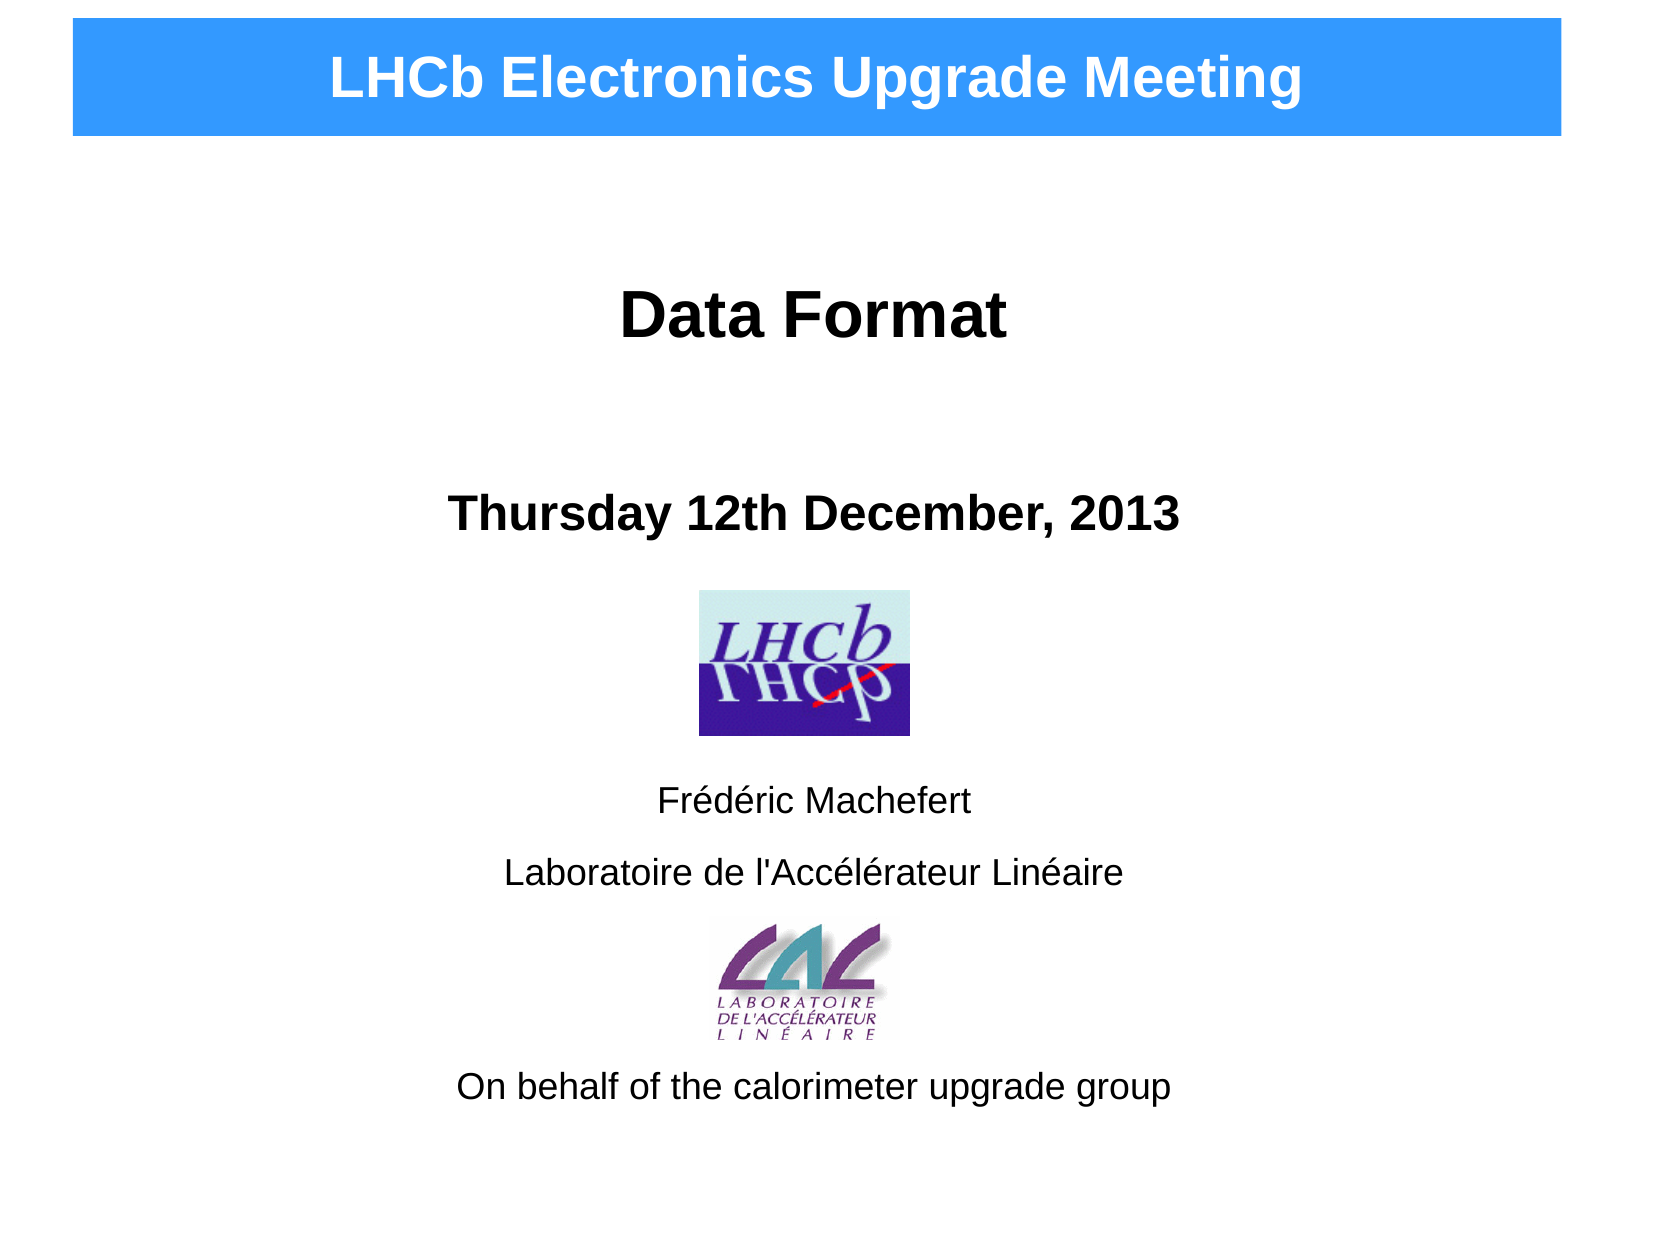

# LHCb Electronics Upgrade Meeting
Data Format
Thursday 12th December, 2013
Frédéric Machefert
Laboratoire de l'Accélérateur Linéaire
On behalf of the calorimeter upgrade group